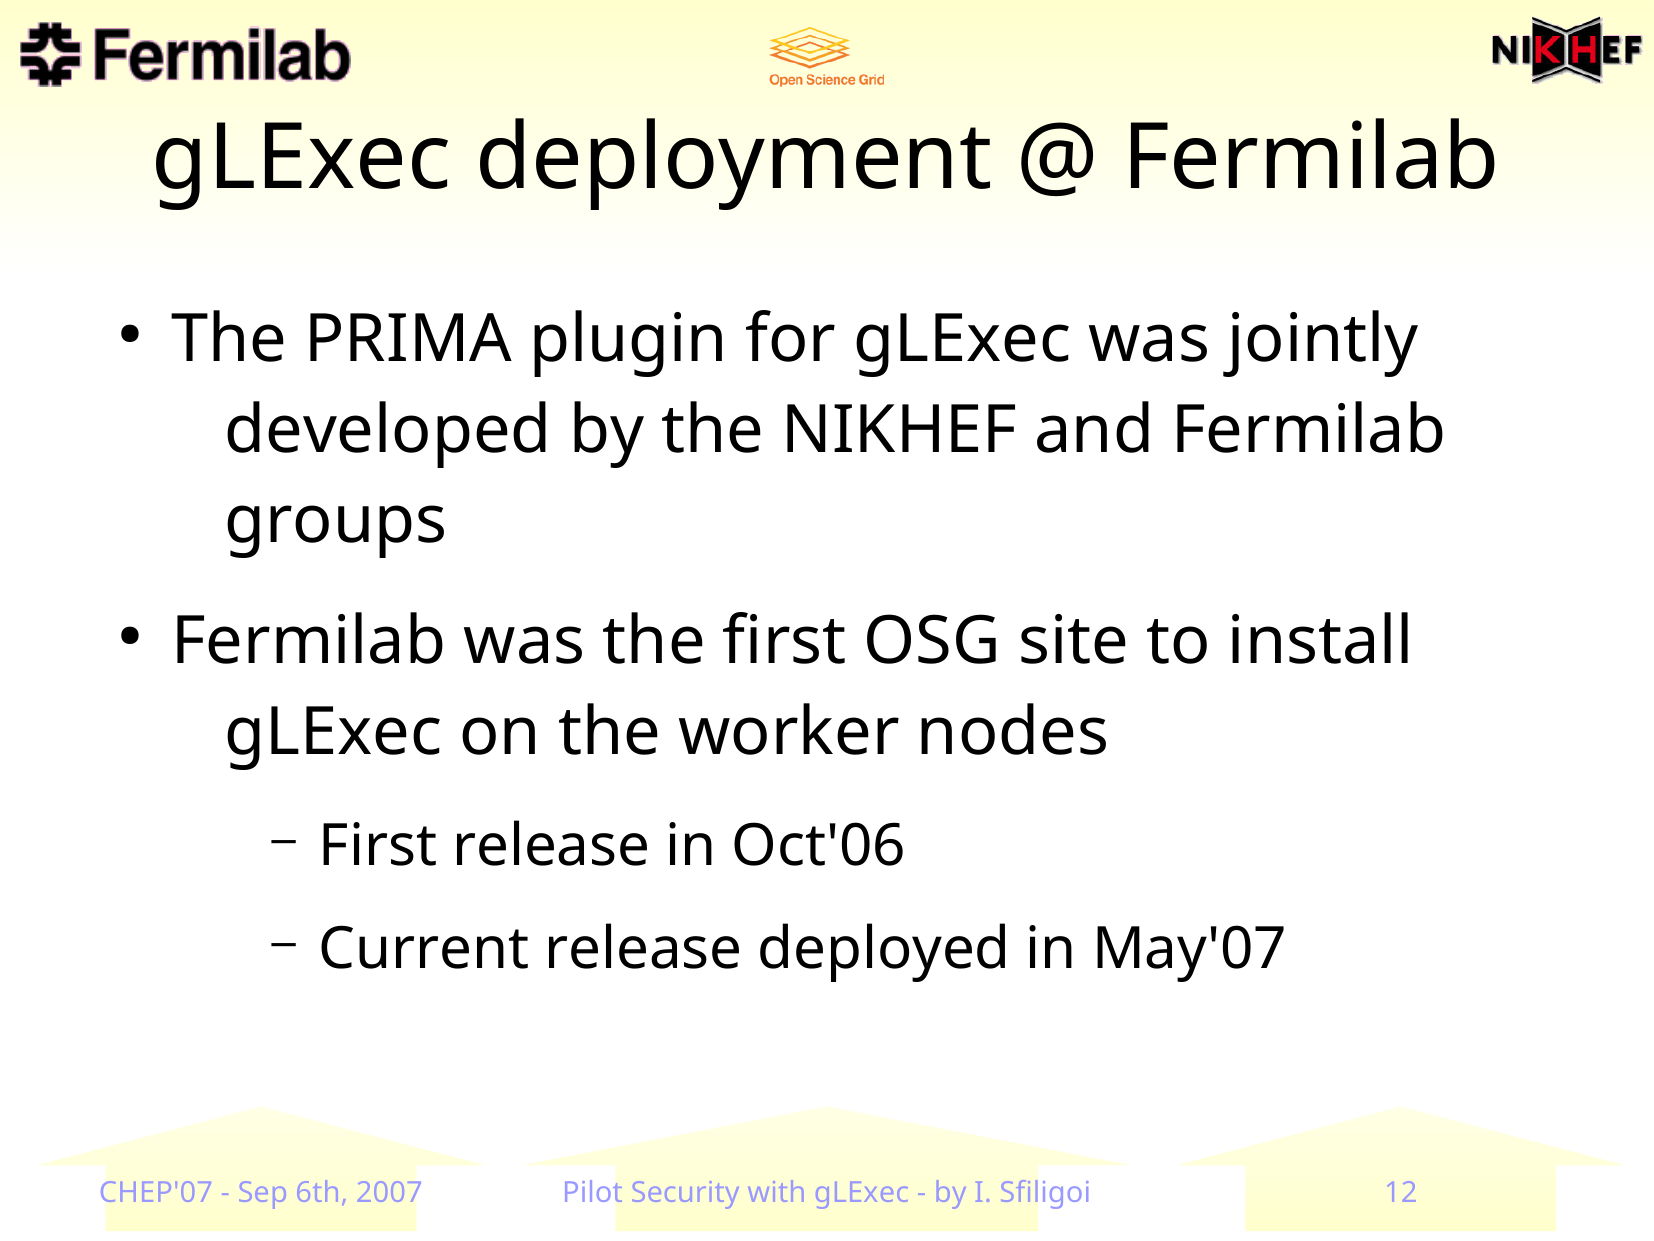

# gLExec deployment @ Fermilab
The PRIMA plugin for gLExec was jointly developed by the NIKHEF and Fermilab groups
Fermilab was the first OSG site to install gLExec on the worker nodes
First release in Oct'06
Current release deployed in May'07
CHEP'07 - Sep 6th, 2007
Pilot Security with gLExec - by I. Sfiligoi
12